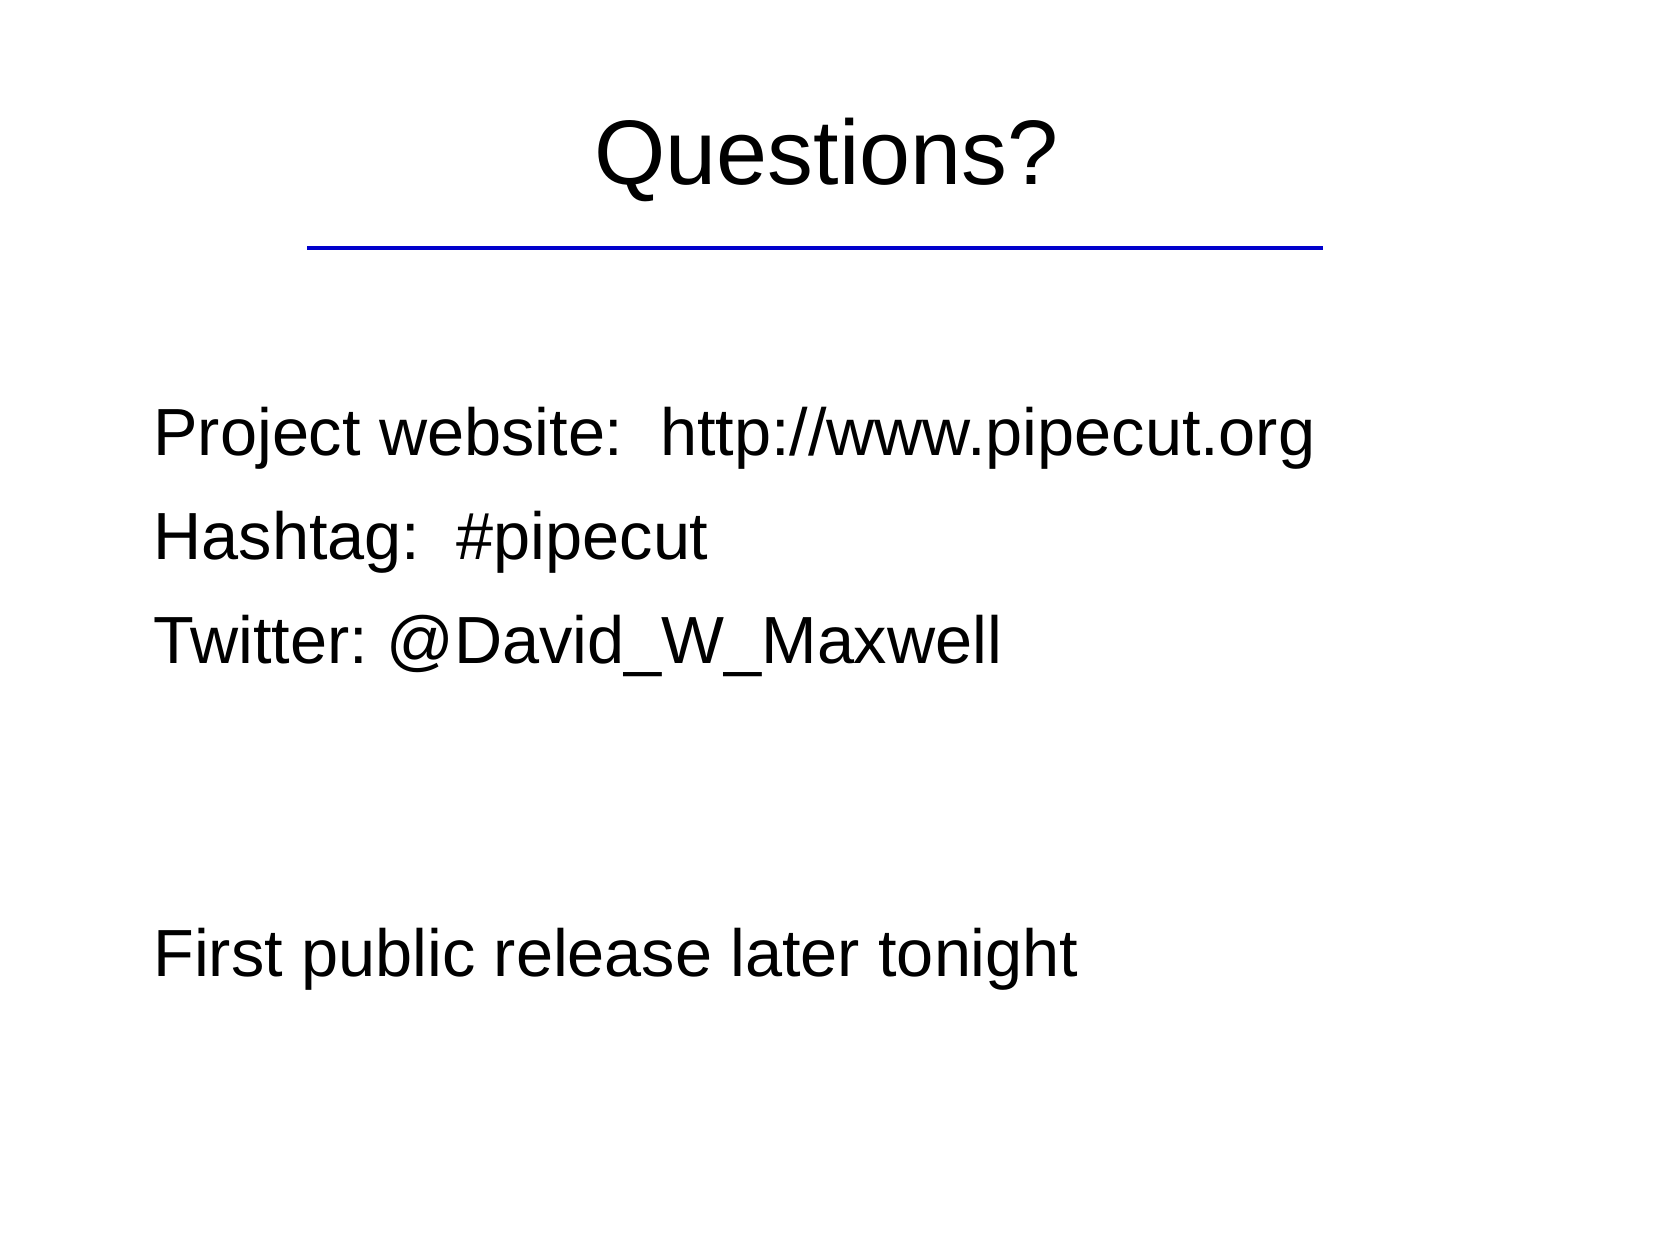

# Questions?
Project website: http://www.pipecut.org
Hashtag: #pipecut
Twitter: @David_W_Maxwell
First public release later tonight